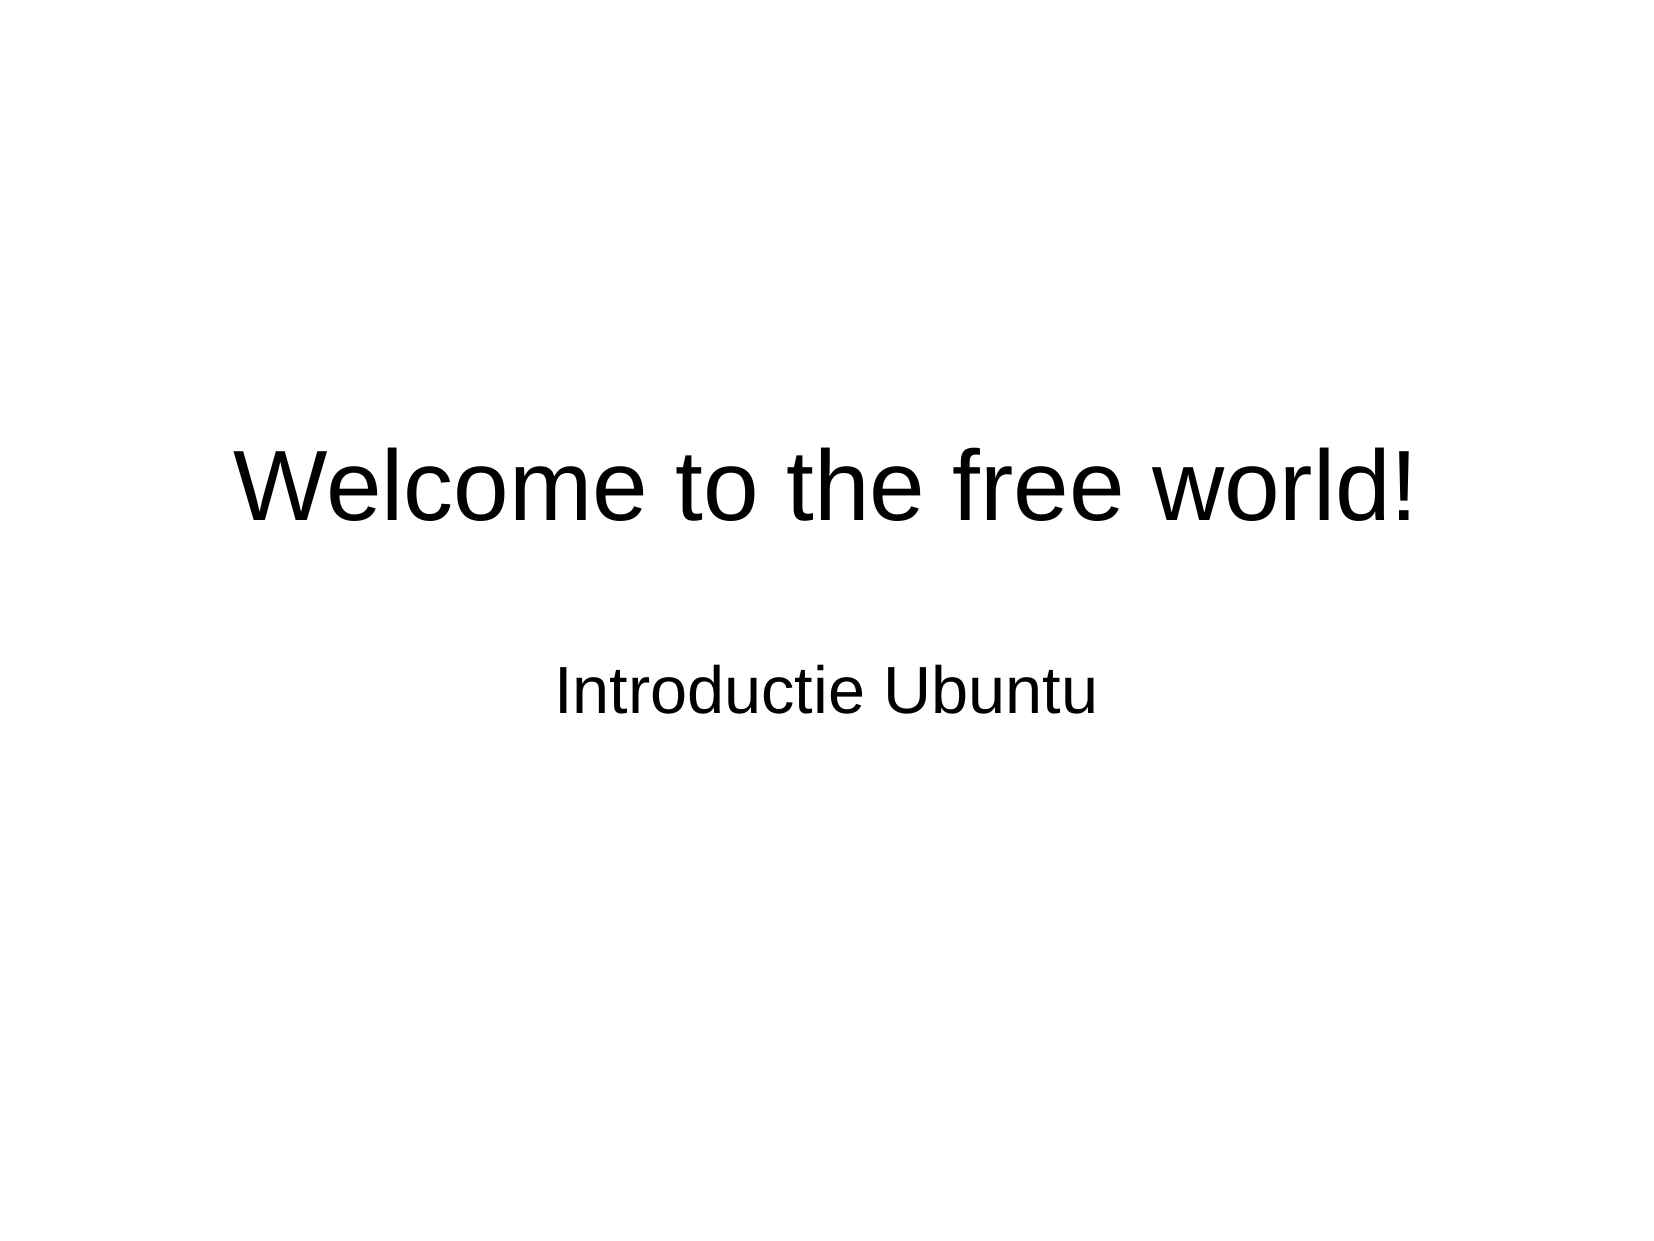

# Welcome to the free world!
Introductie Ubuntu